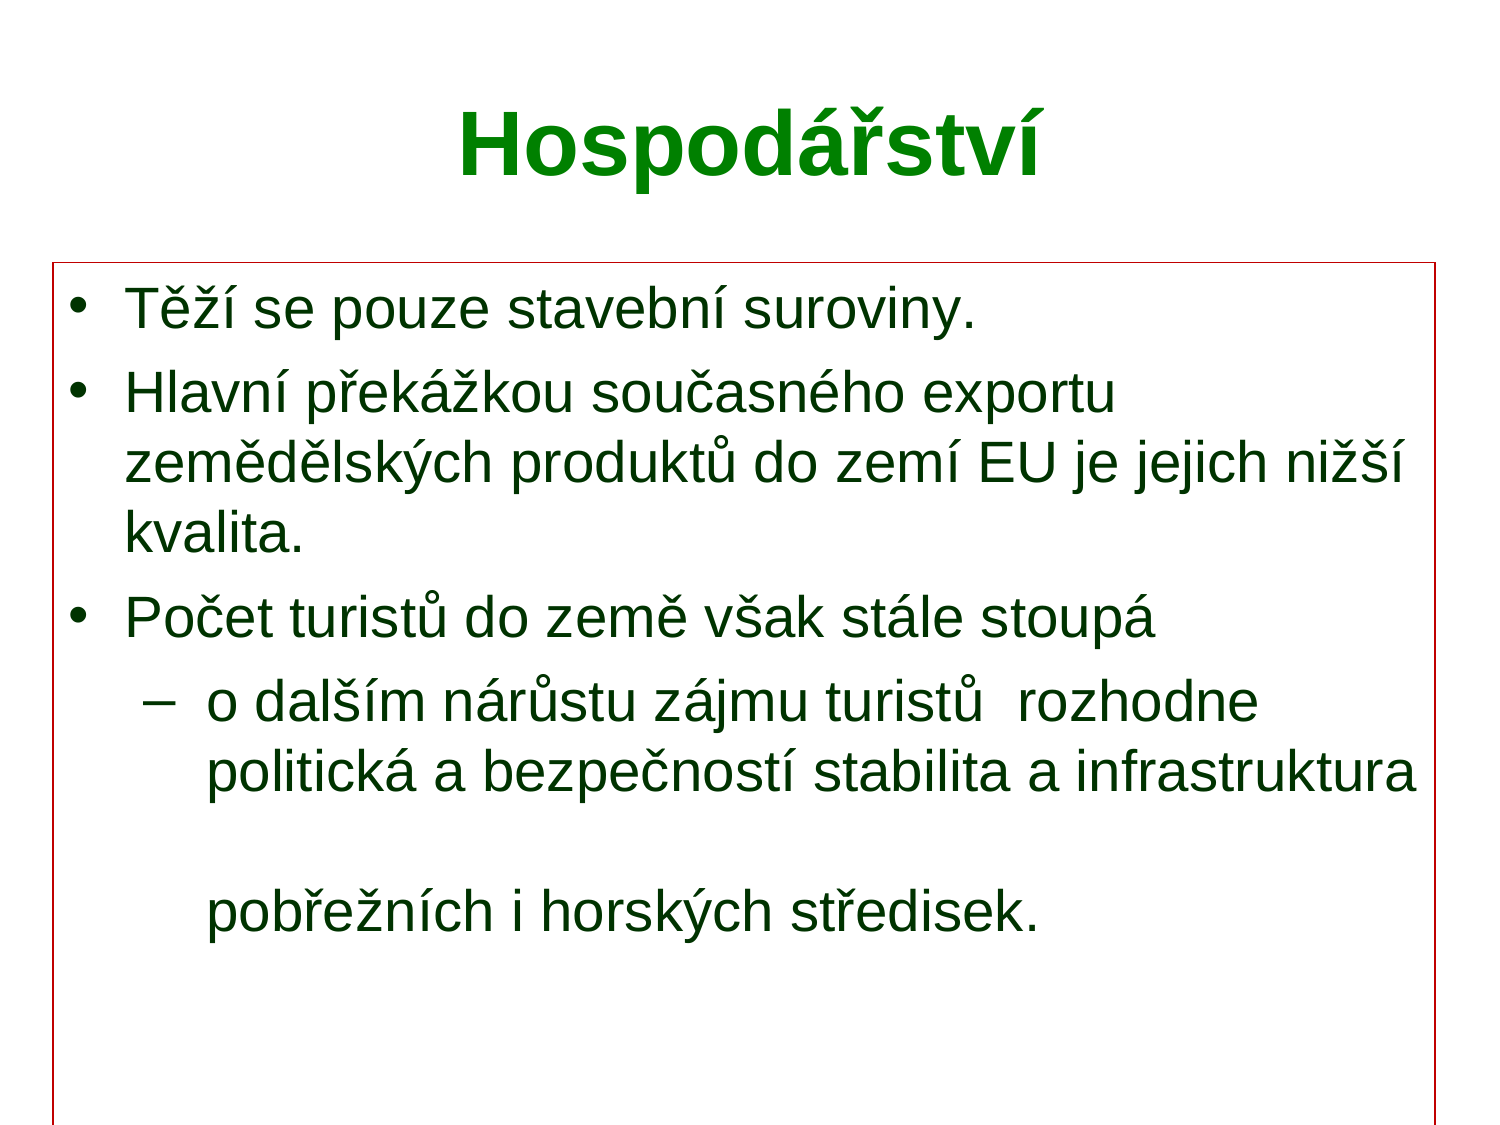

# Hospodářství
Těží se pouze stavební suroviny.
Hlavní překážkou současného exportu zemědělských produktů do zemí EU je jejich nižší kvalita.
Počet turistů do země však stále stoupá
 o dalším nárůstu zájmu turistů rozhodne
 politická a bezpečností stabilita a infrastruktura
 pobřežních i horských středisek.